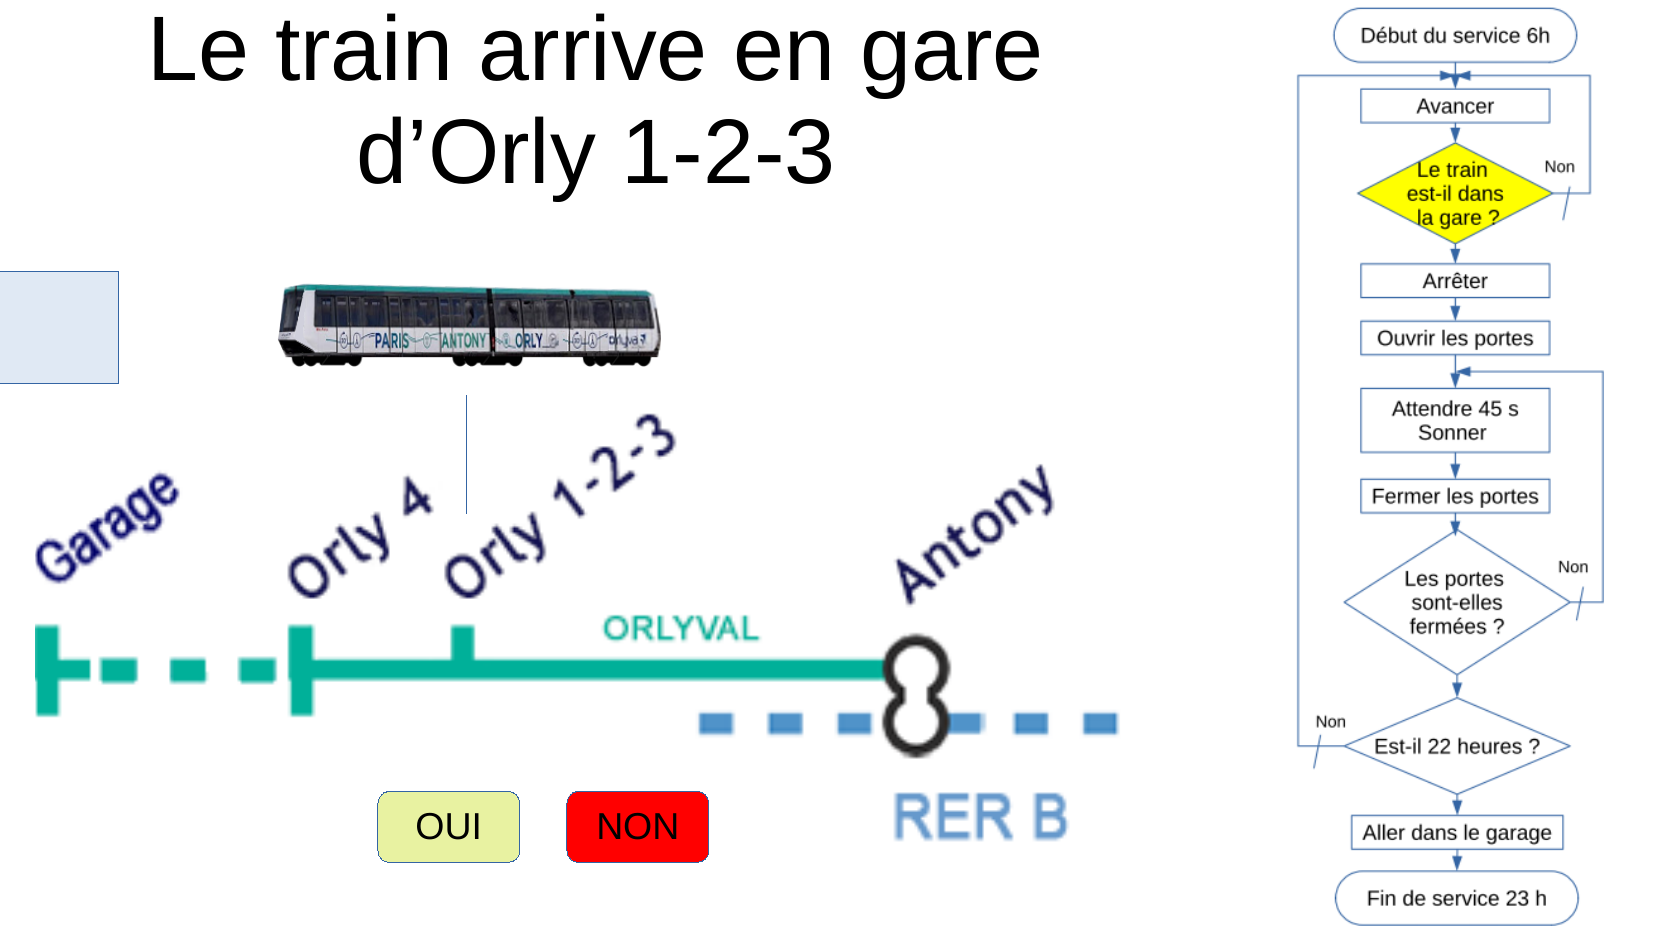

# Le train arrive en gare d’Orly 1-2-3
OUI
NON